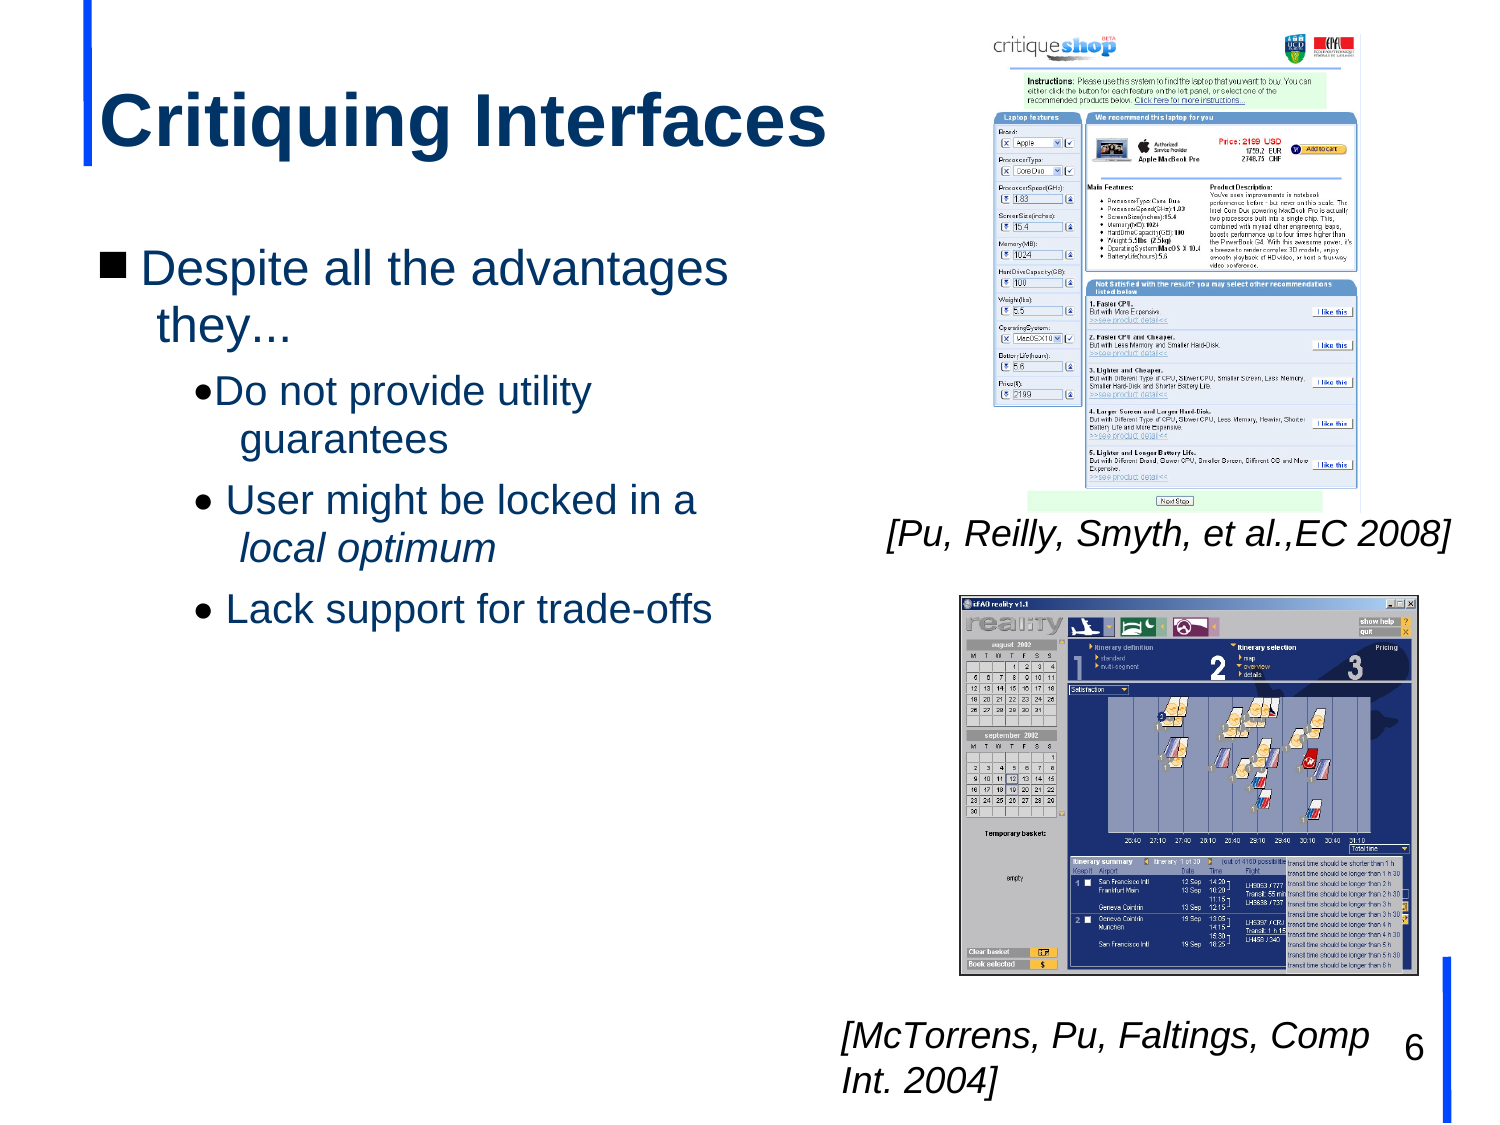

# Critiquing Interfaces
 Despite all the advantages they...
Do not provide utility guarantees
 User might be locked in a local optimum
 Lack support for trade-offs
[Pu, Reilly, Smyth, et al.,EC 2008]
[McTorrens, Pu, Faltings, Comp Int. 2004]
6